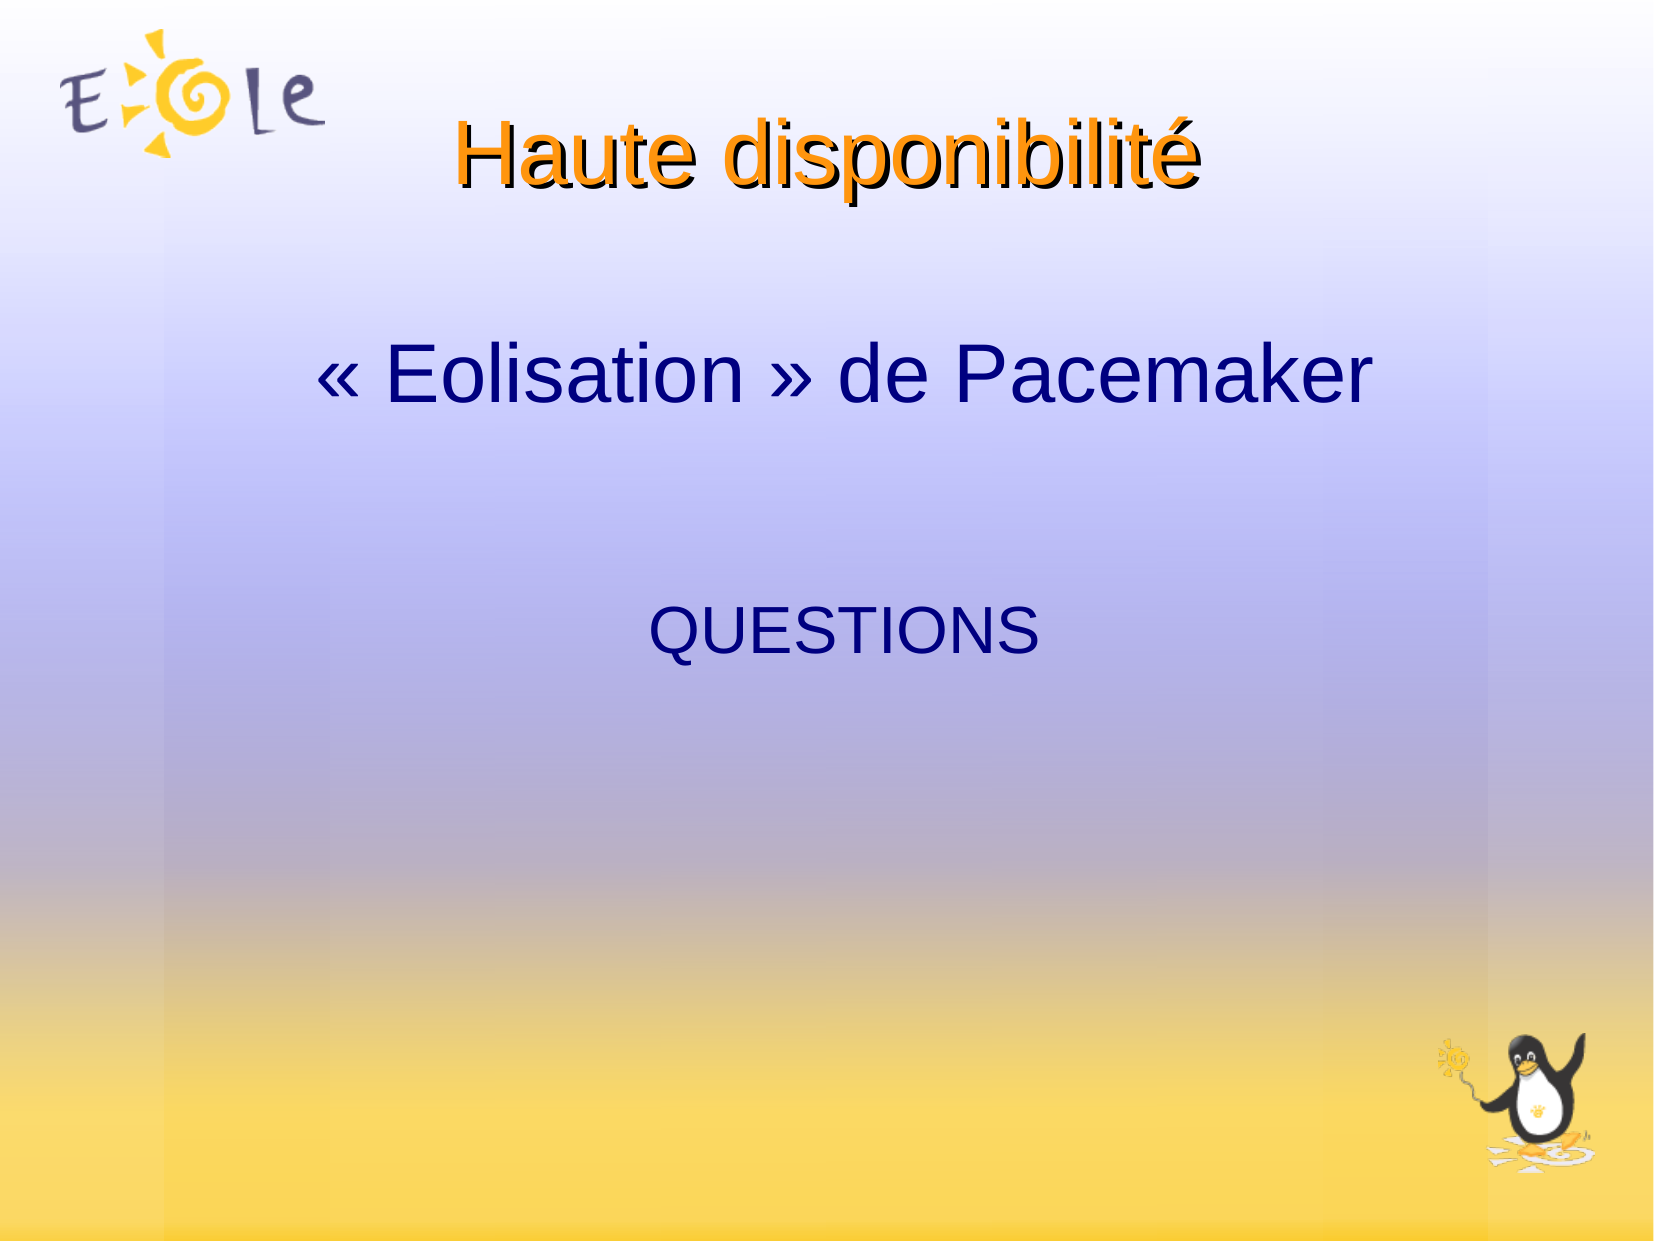

# Haute disponibilité
« Eolisation » de Pacemaker
QUESTIONS